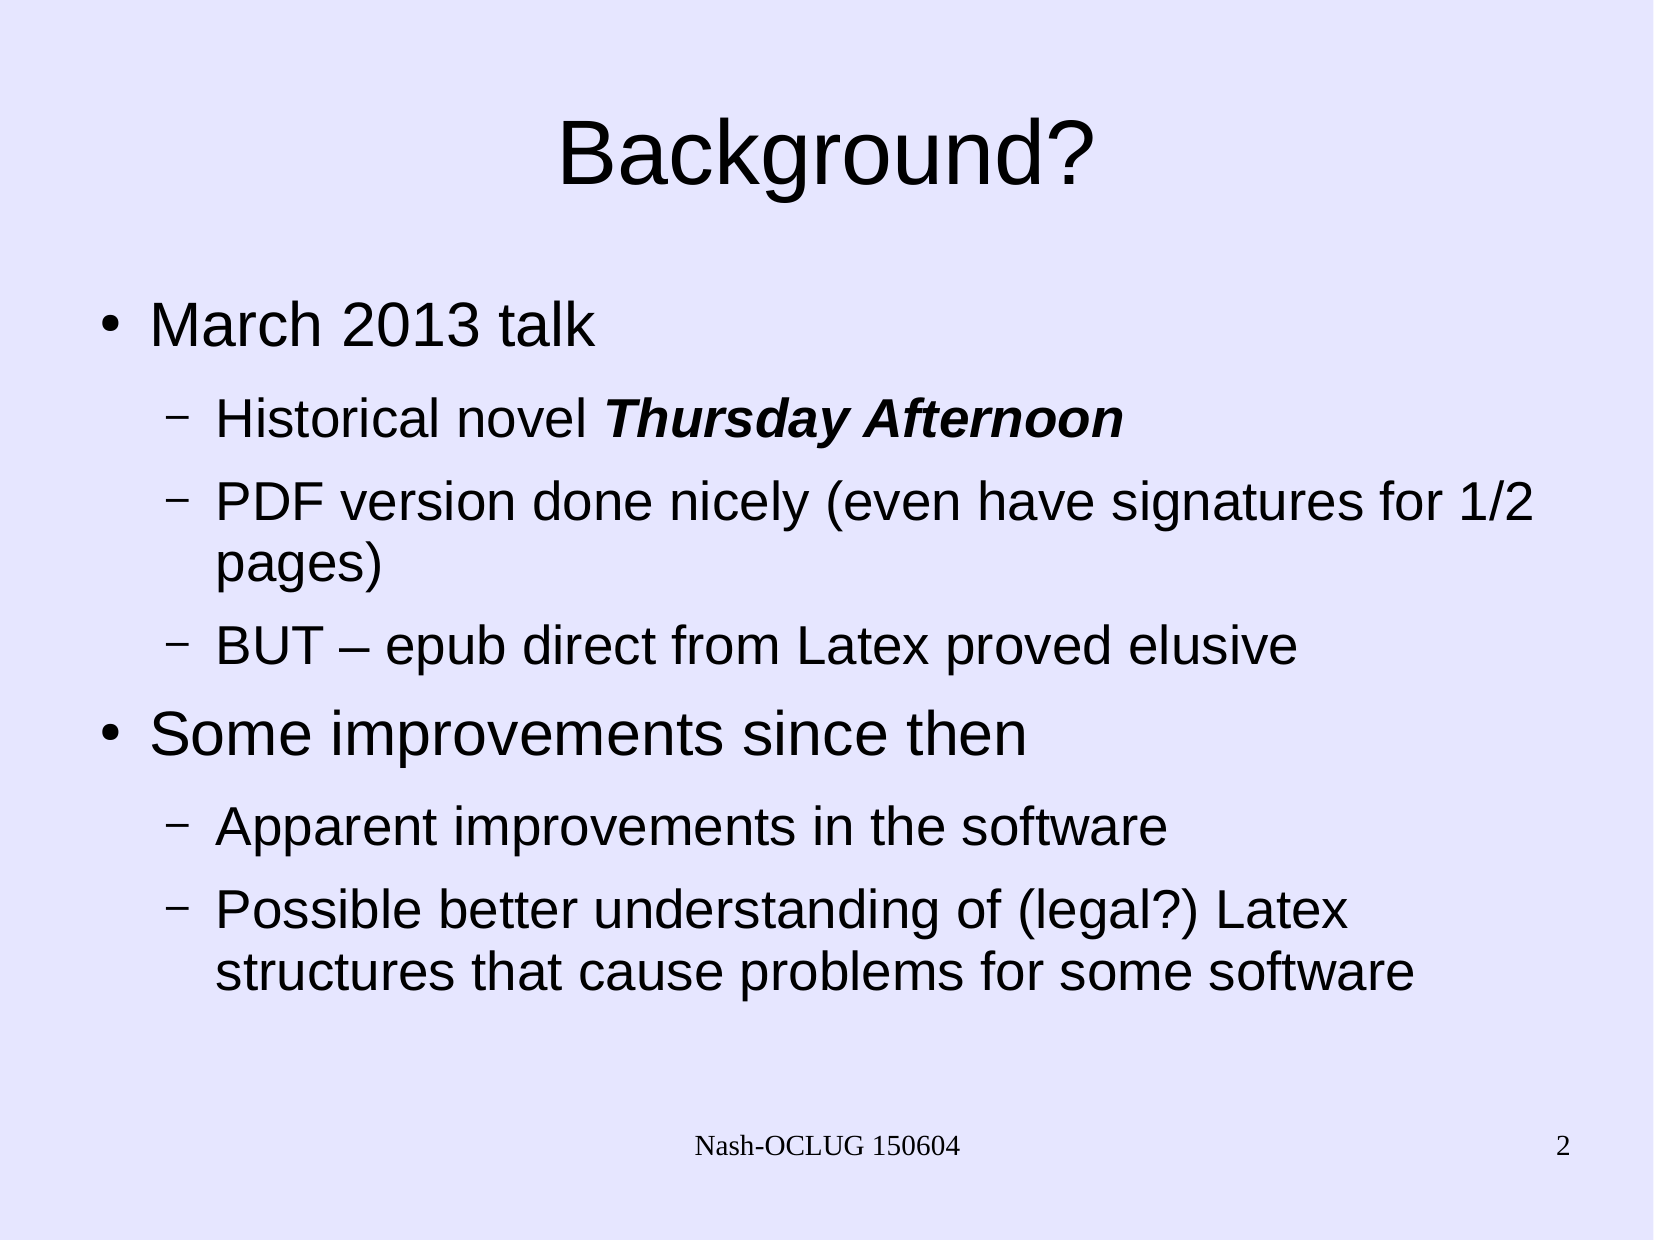

# Background?
March 2013 talk
Historical novel Thursday Afternoon
PDF version done nicely (even have signatures for 1/2 pages)
BUT – epub direct from Latex proved elusive
Some improvements since then
Apparent improvements in the software
Possible better understanding of (legal?) Latex structures that cause problems for some software
2